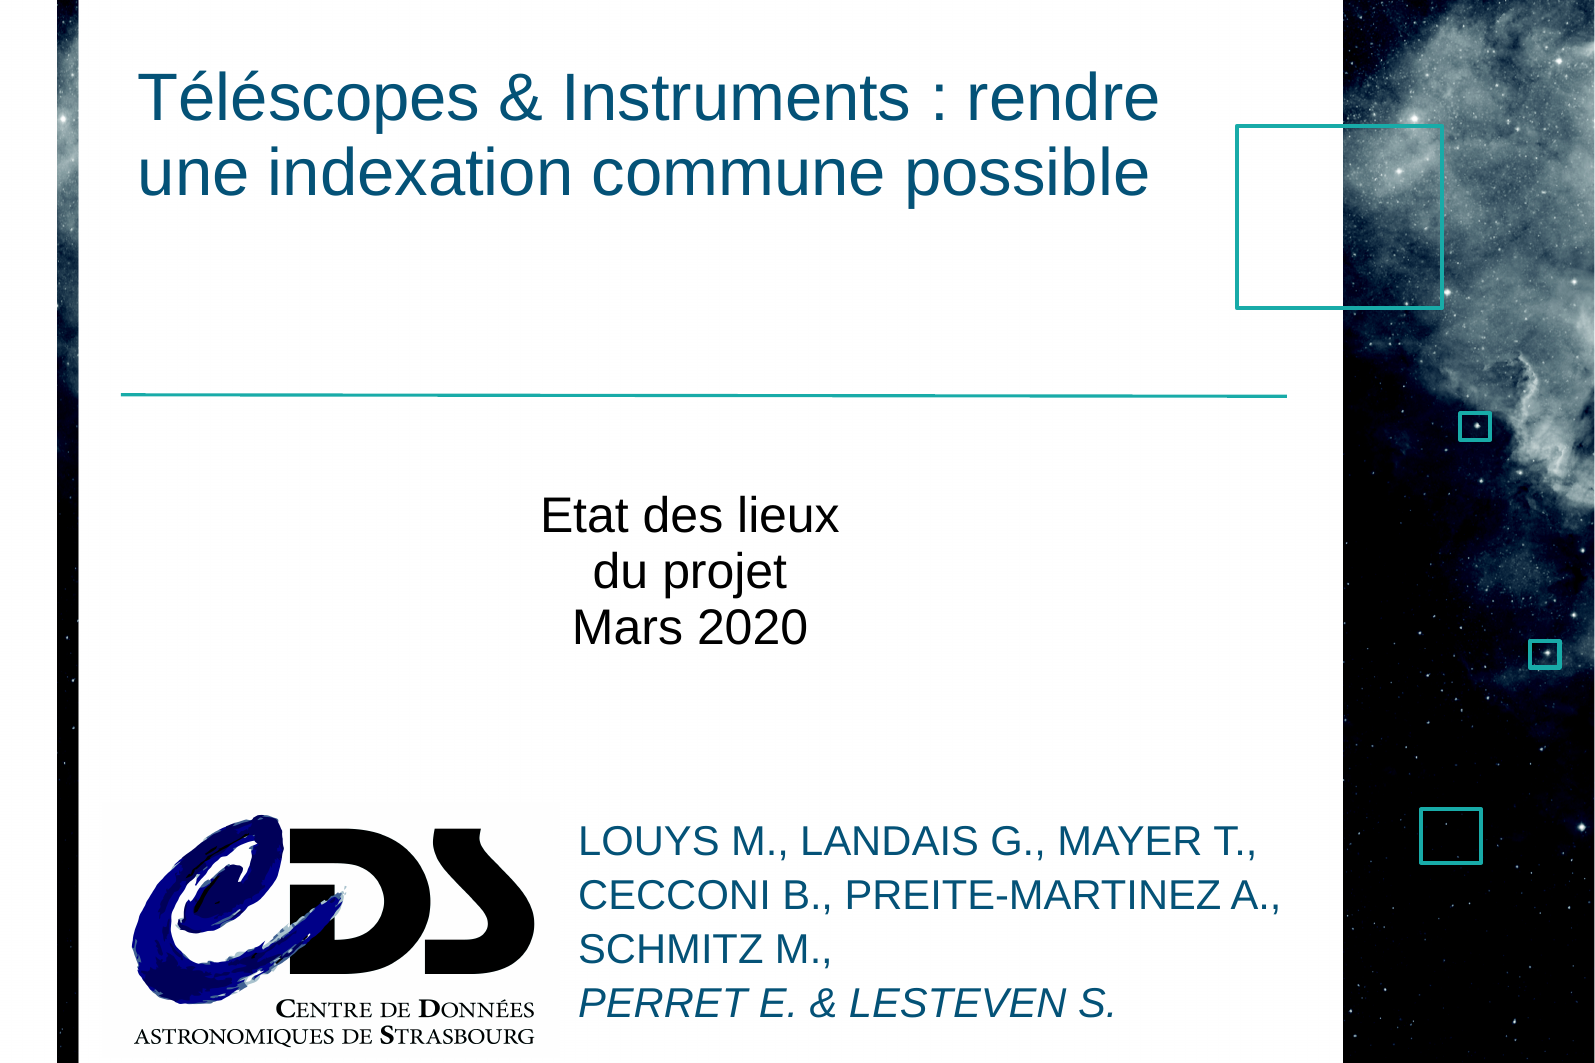

# Téléscopes & Instruments : rendre une indexation commune possible
Etat des lieux du projet
Mars 2020
LOUYS M., LANDAIS G., MAYER T.,
CECCONI B., PREITE-MARTINEZ A., SCHMITZ M.,
PERRET E. & LESTEVEN S.